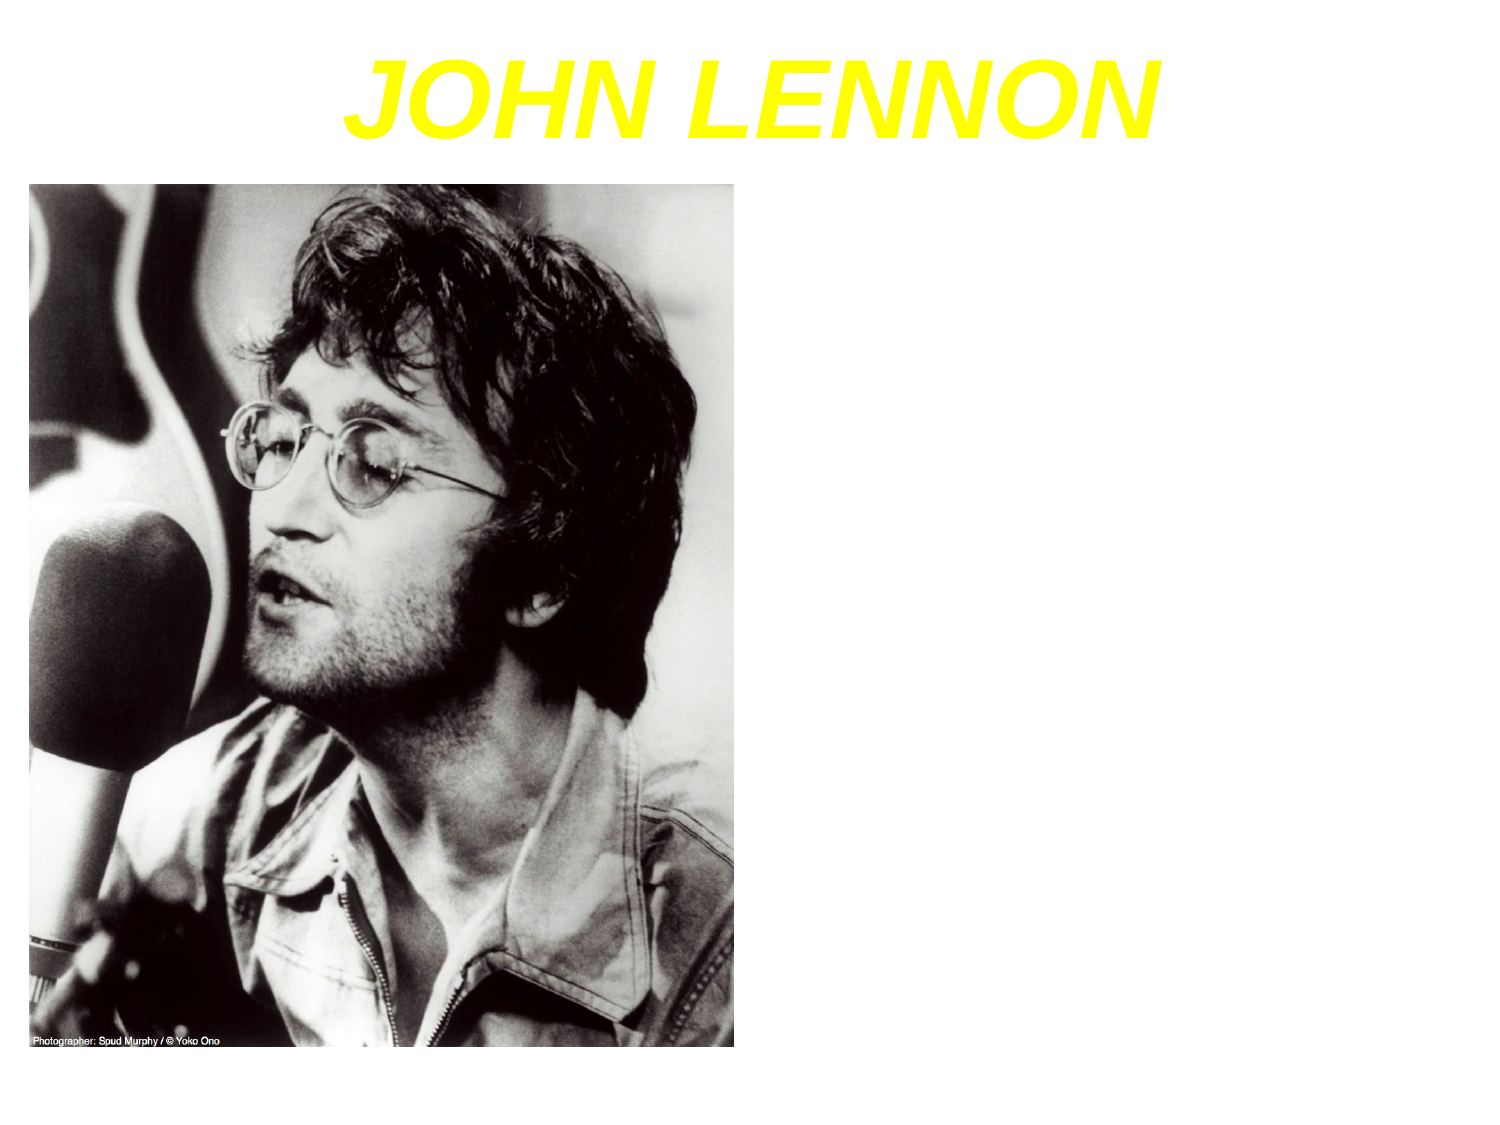

# JOHN LENNON
Član in vodja skupine
Ustanovitelj skupine
Glasbenik in mirovnik
Pesem Imagine uspešnica
Pisal pesmi za skupino